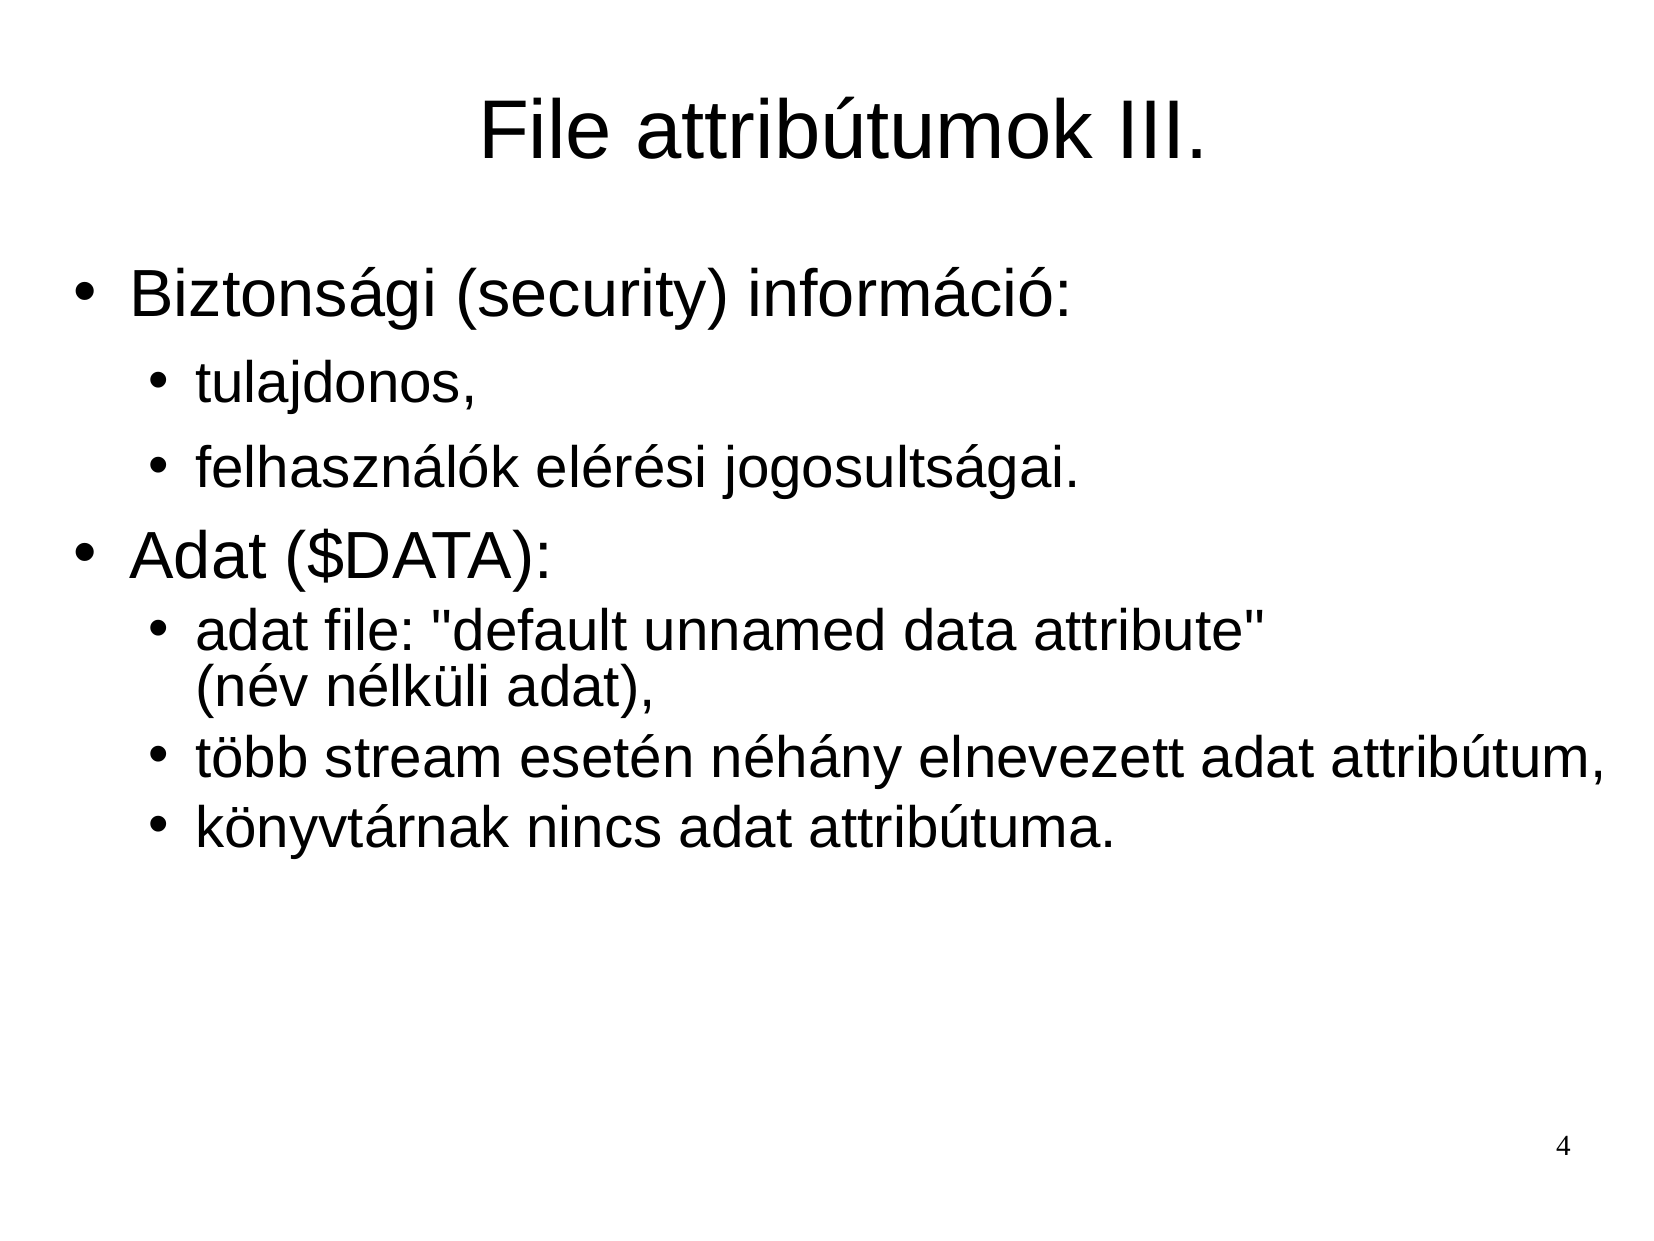

# File attribútumok III.
Biztonsági (security) információ:
tulajdonos,
felhasználók elérési jogosultságai.
Adat ($DATA):
adat file: "default unnamed data attribute"
(név nélküli adat),
több stream esetén néhány elnevezett adat attribútum,
könyvtárnak nincs adat attribútuma.
4